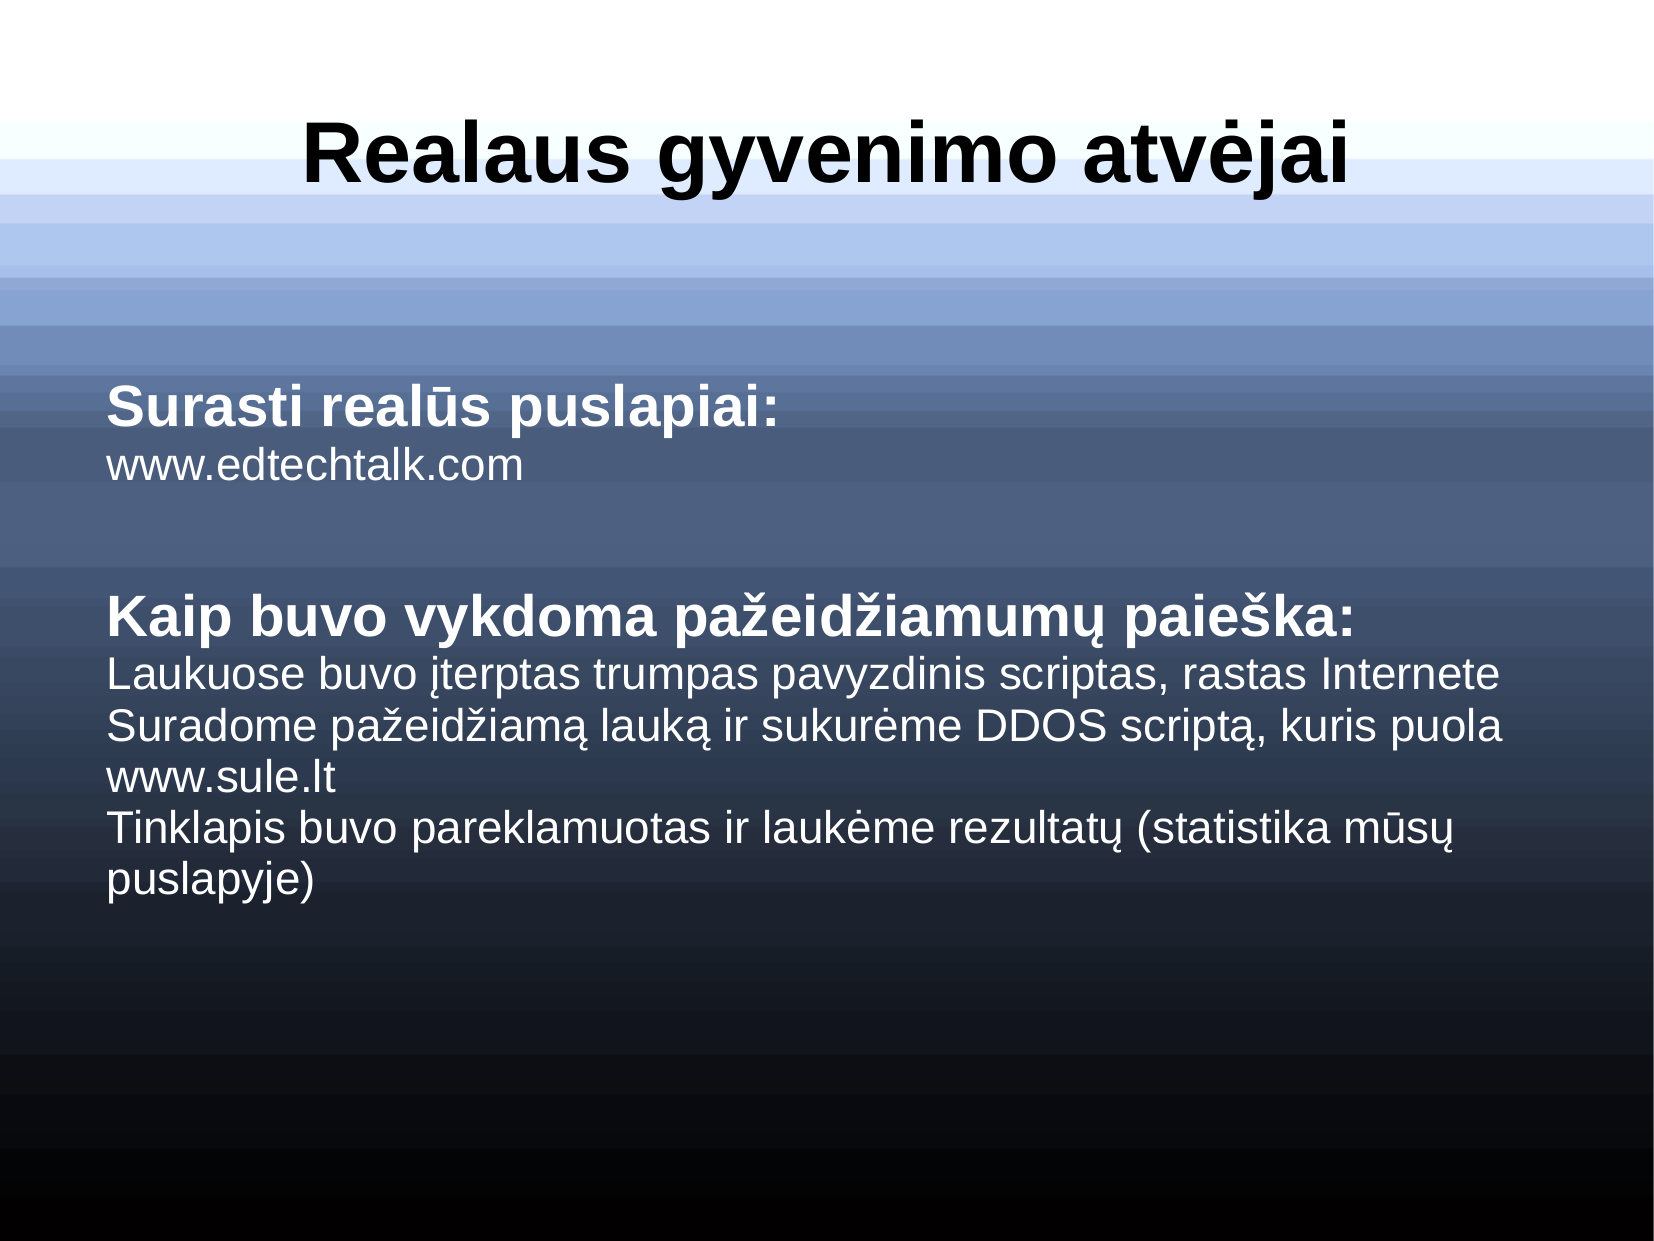

# Realaus gyvenimo atvėjai
Surasti realūs puslapiai:
www.edtechtalk.com
Kaip buvo vykdoma pažeidžiamumų paieška:
Laukuose buvo įterptas trumpas pavyzdinis scriptas, rastas Internete
Suradome pažeidžiamą lauką ir sukurėme DDOS scriptą, kuris puola www.sule.lt
Tinklapis buvo pareklamuotas ir laukėme rezultatų (statistika mūsų puslapyje)